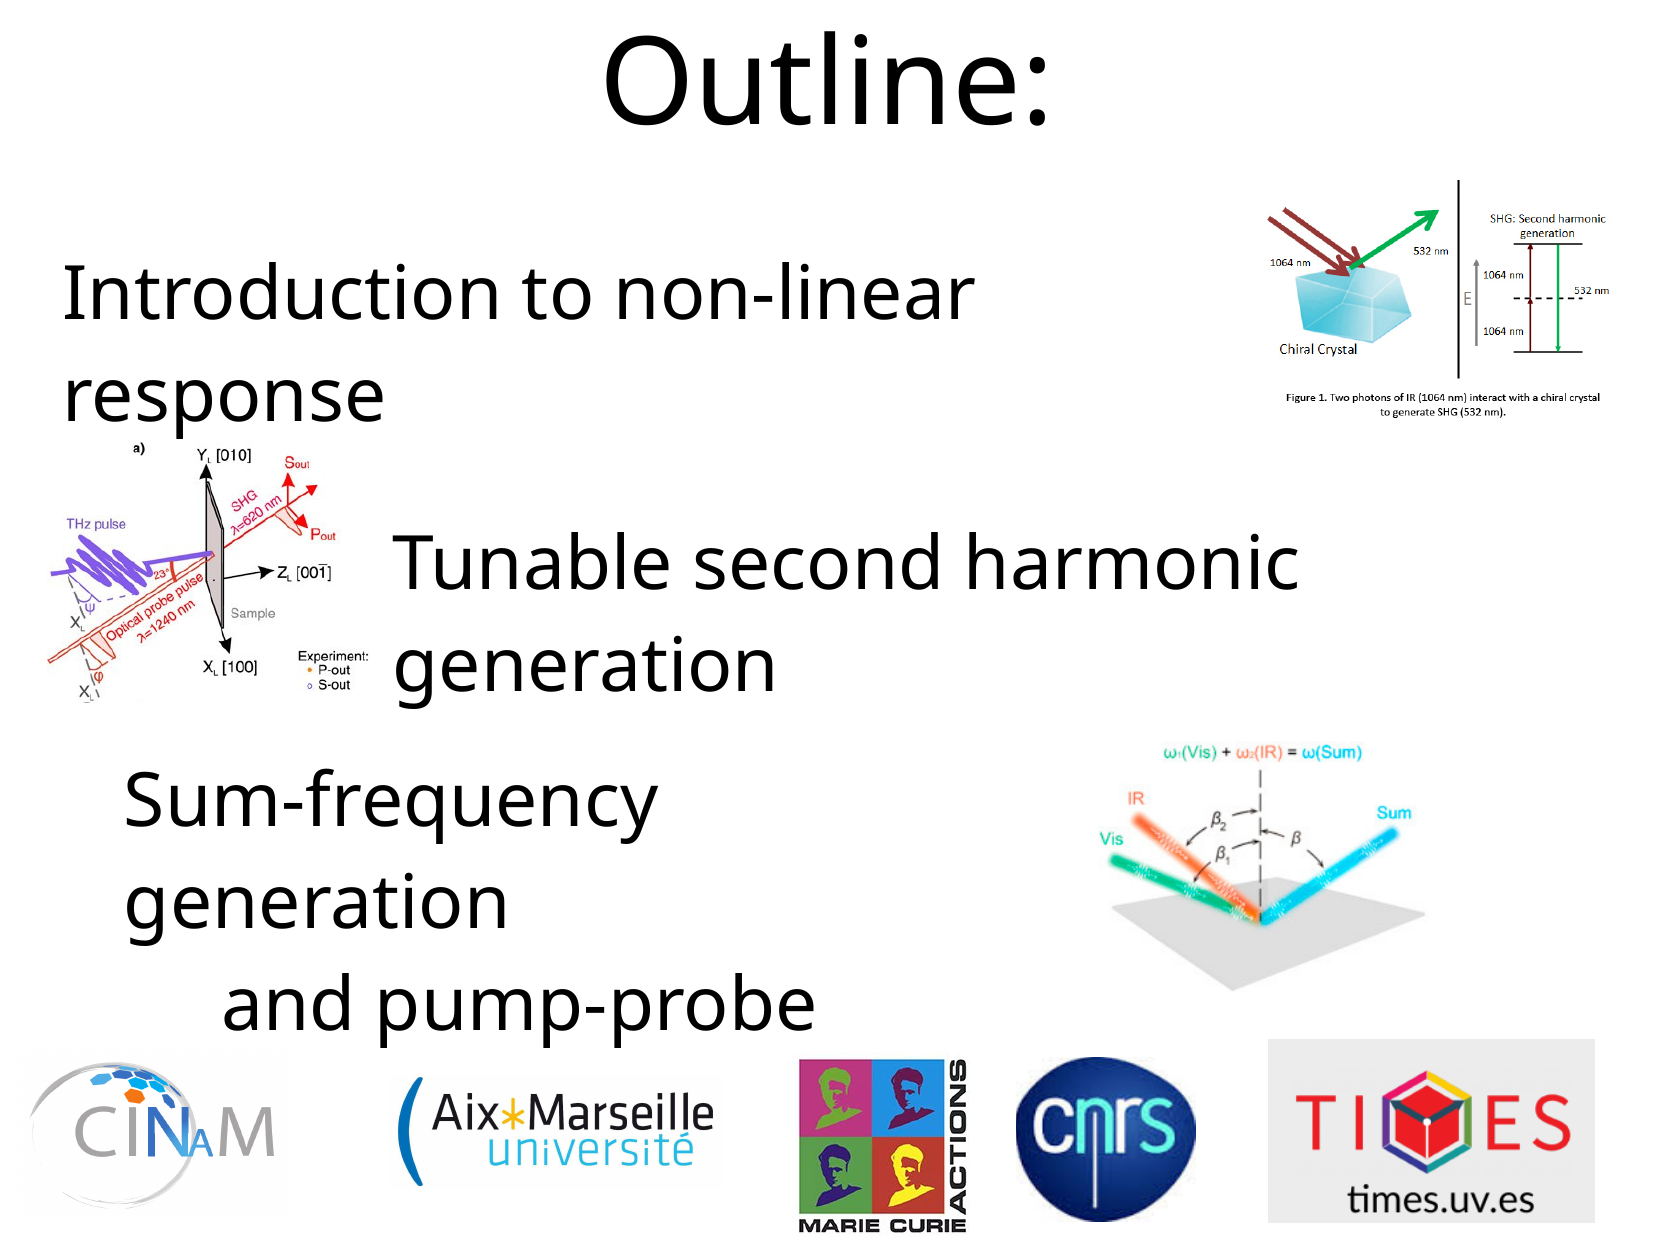

# Outline:
Introduction to non-linear response
Tunable second harmonic generation
Sum-frequency generation
 and pump-probe